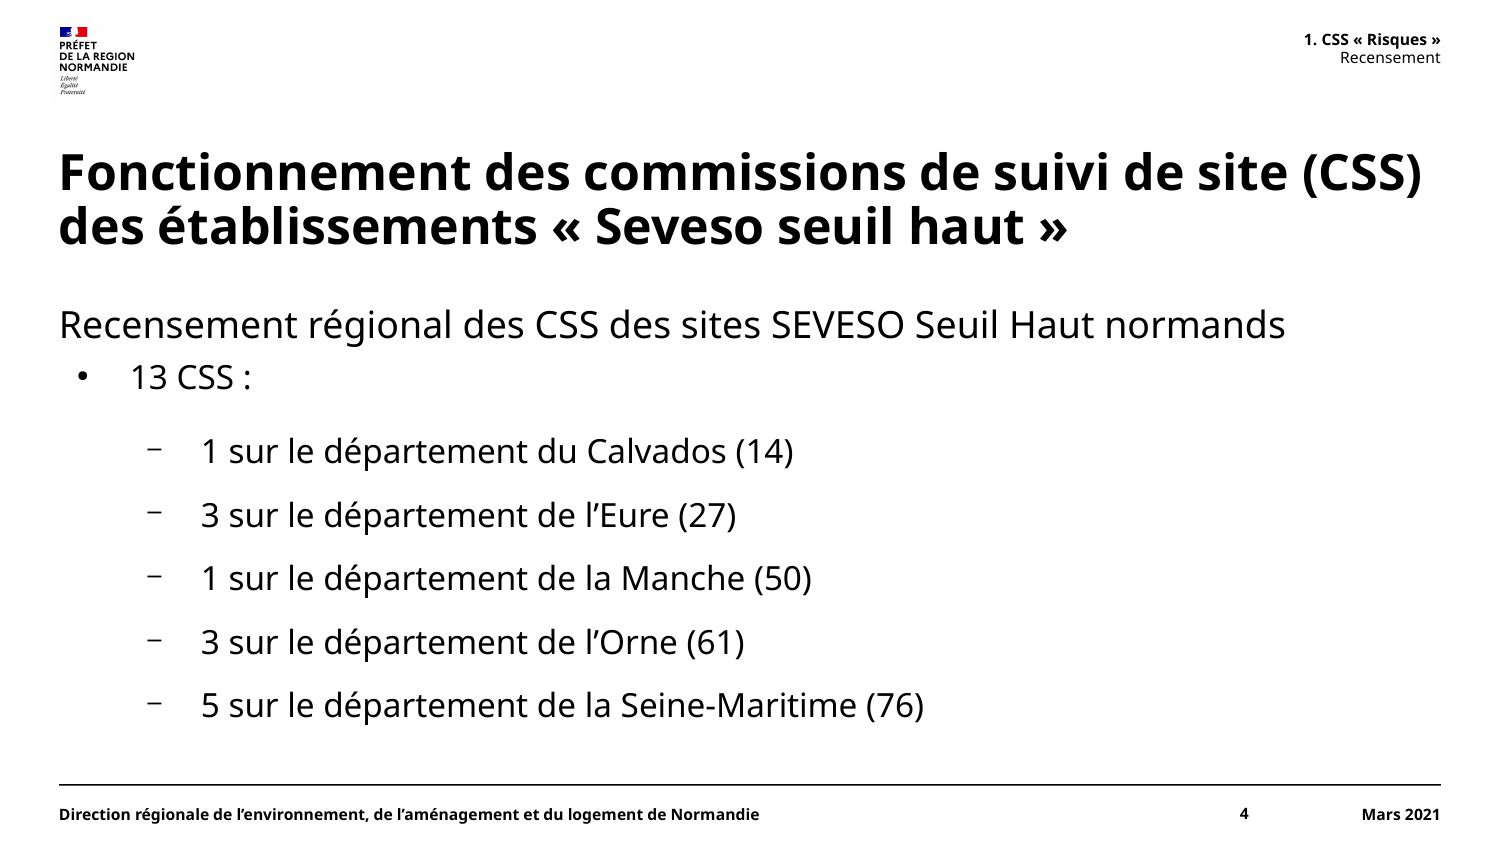

CSS « Risques »
Recensement
# Fonctionnement des commissions de suivi de site (CSS) des établissements « Seveso seuil haut »
Recensement régional des CSS des sites SEVESO Seuil Haut normands
13 CSS :
1 sur le département du Calvados (14)
3 sur le département de l’Eure (27)
1 sur le département de la Manche (50)
3 sur le département de l’Orne (61)
5 sur le département de la Seine-Maritime (76)
Direction régionale de l’environnement, de l’aménagement et du logement de Normandie
Mars 2021